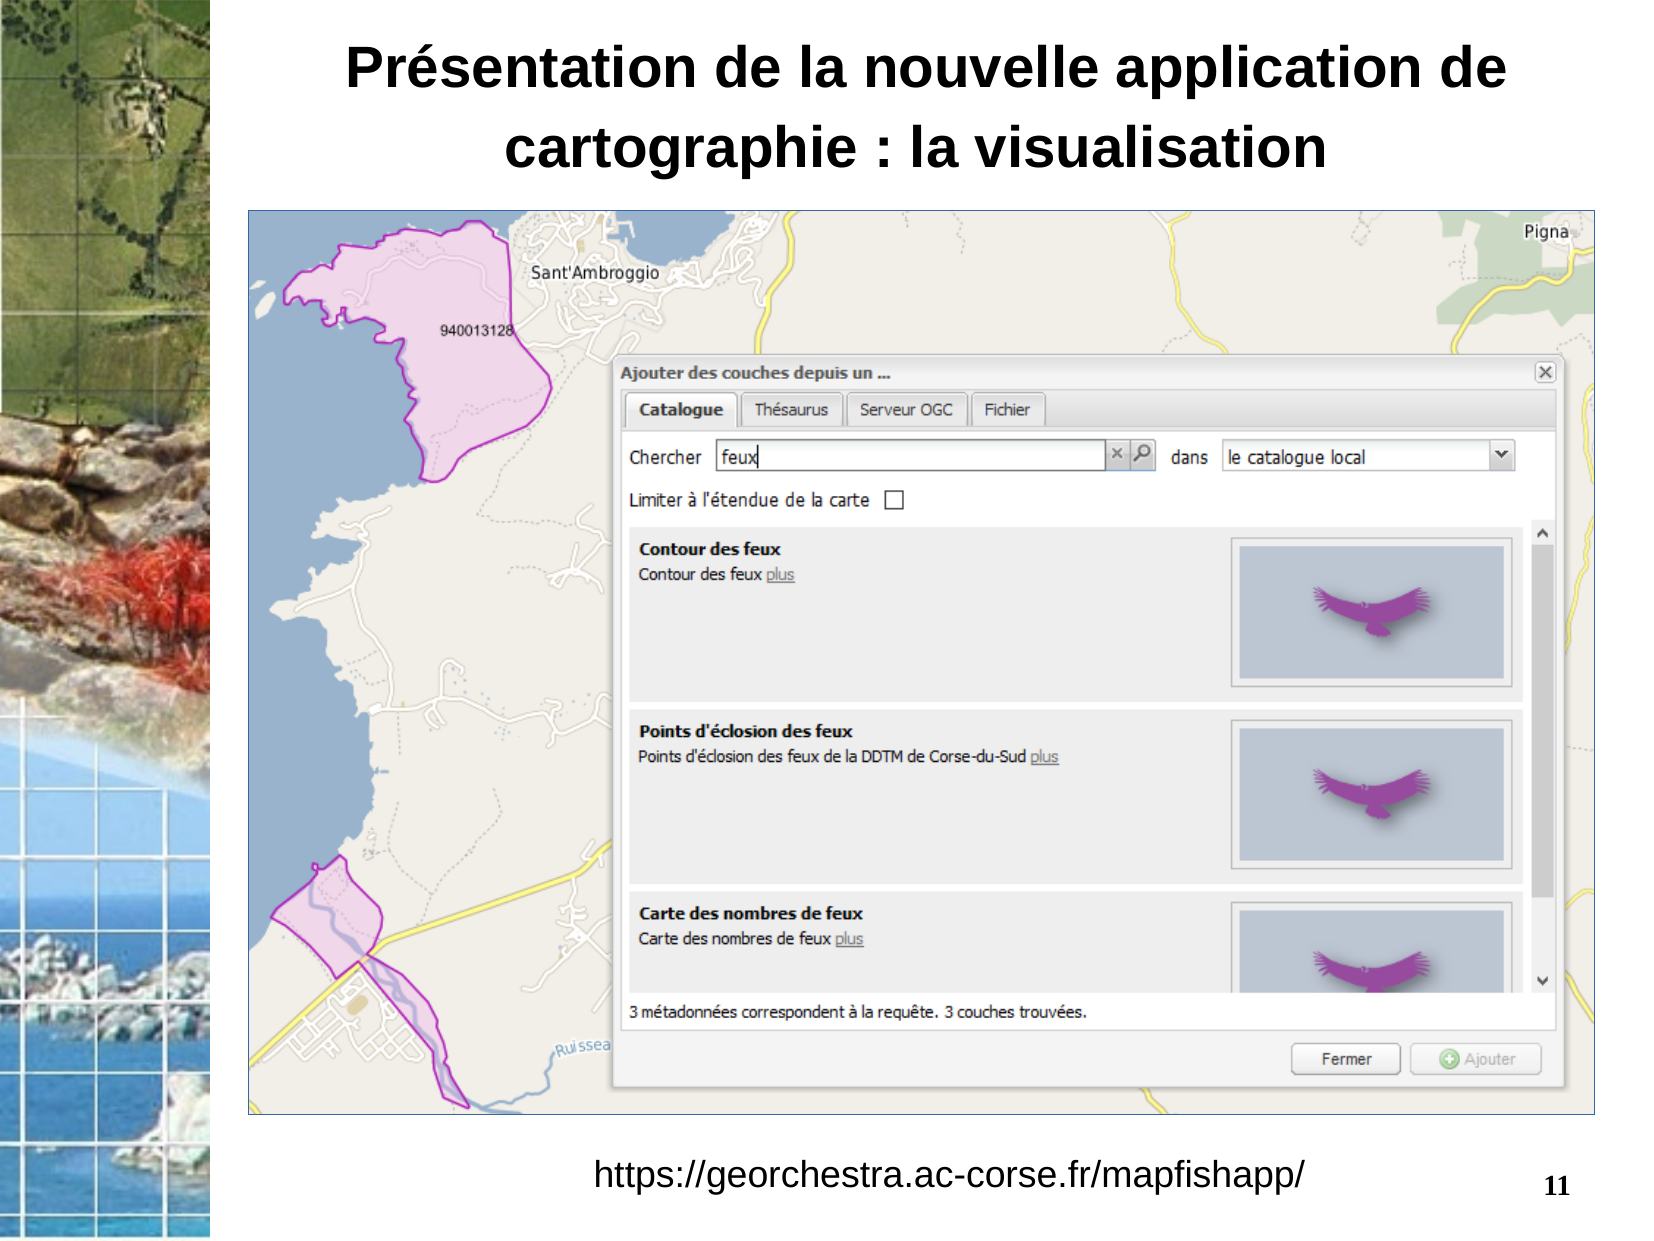

# Présentation de la nouvelle application de cartographie : la visualisation
https://georchestra.ac-corse.fr/mapfishapp/
11